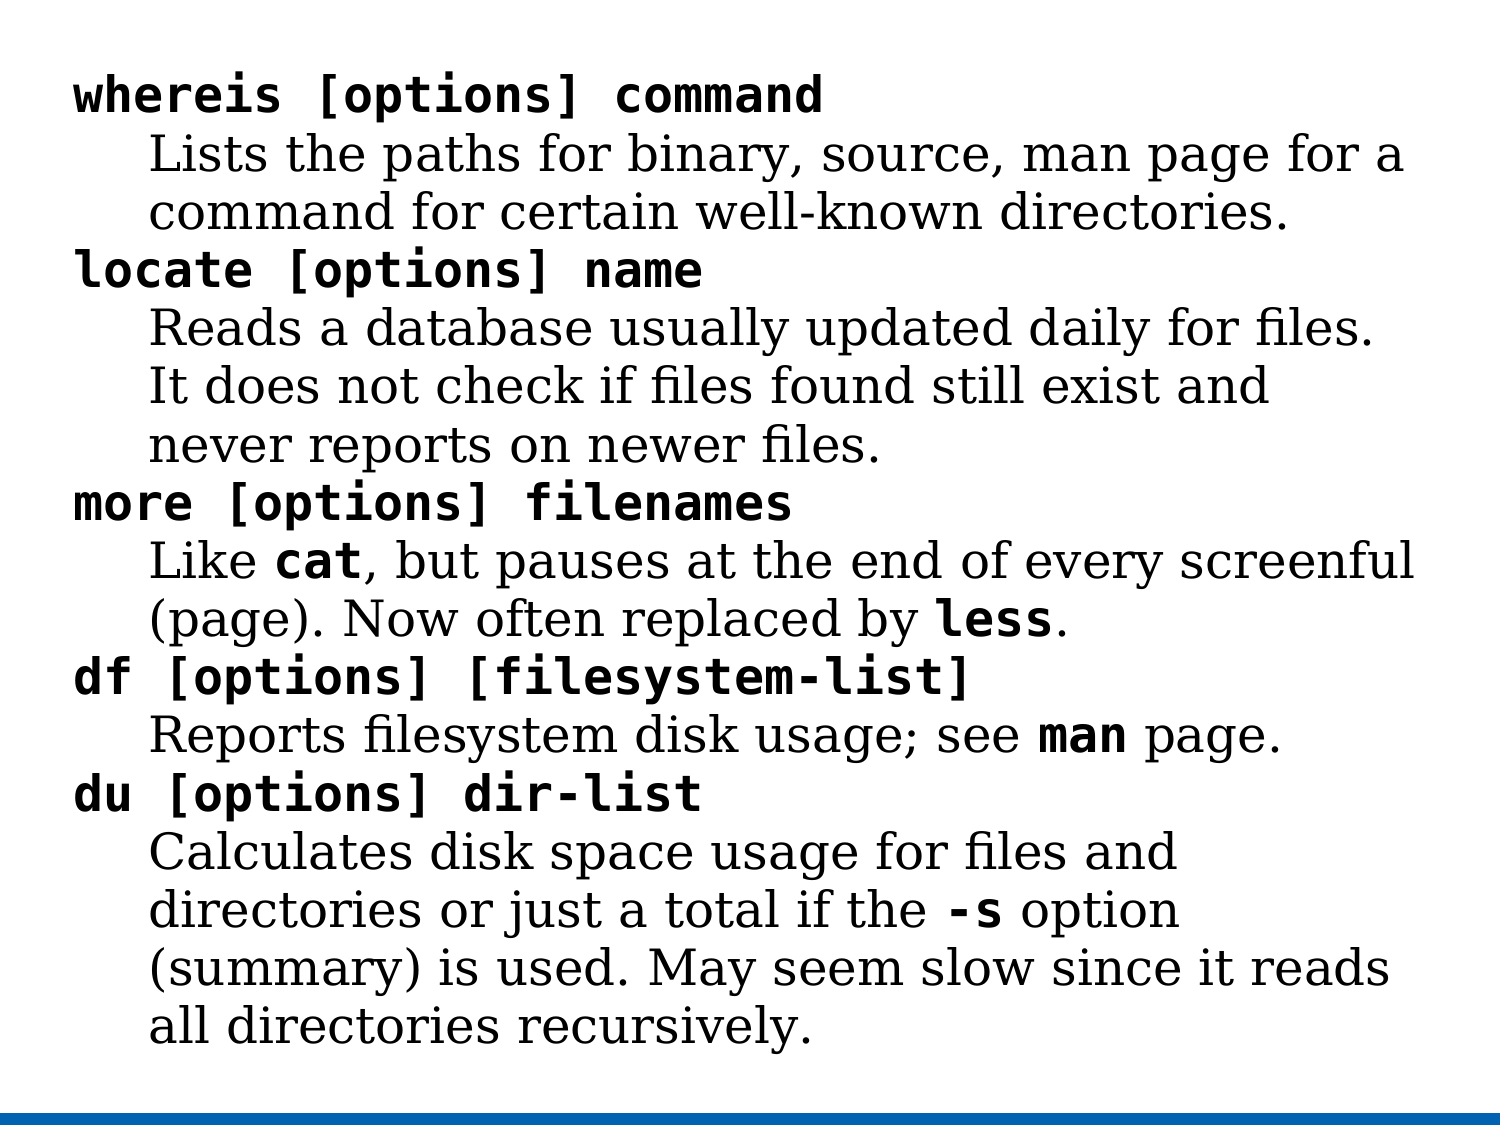

whereis [options] command
	Lists the paths for binary, source, man page for a
	command for certain well-known directories.
locate [options] name
	Reads a database usually updated daily for files.
	It does not check if files found still exist and
	never reports on newer files.
more [options] filenames
	Like cat, but pauses at the end of every screenful
	(page). Now often replaced by less.
df [options] [filesystem-list]
	Reports filesystem disk usage; see man page.
du [options] dir-list
	Calculates disk space usage for files and
	directories or just a total if the -s option
	(summary) is used. May seem slow since it reads
	all directories recursively.